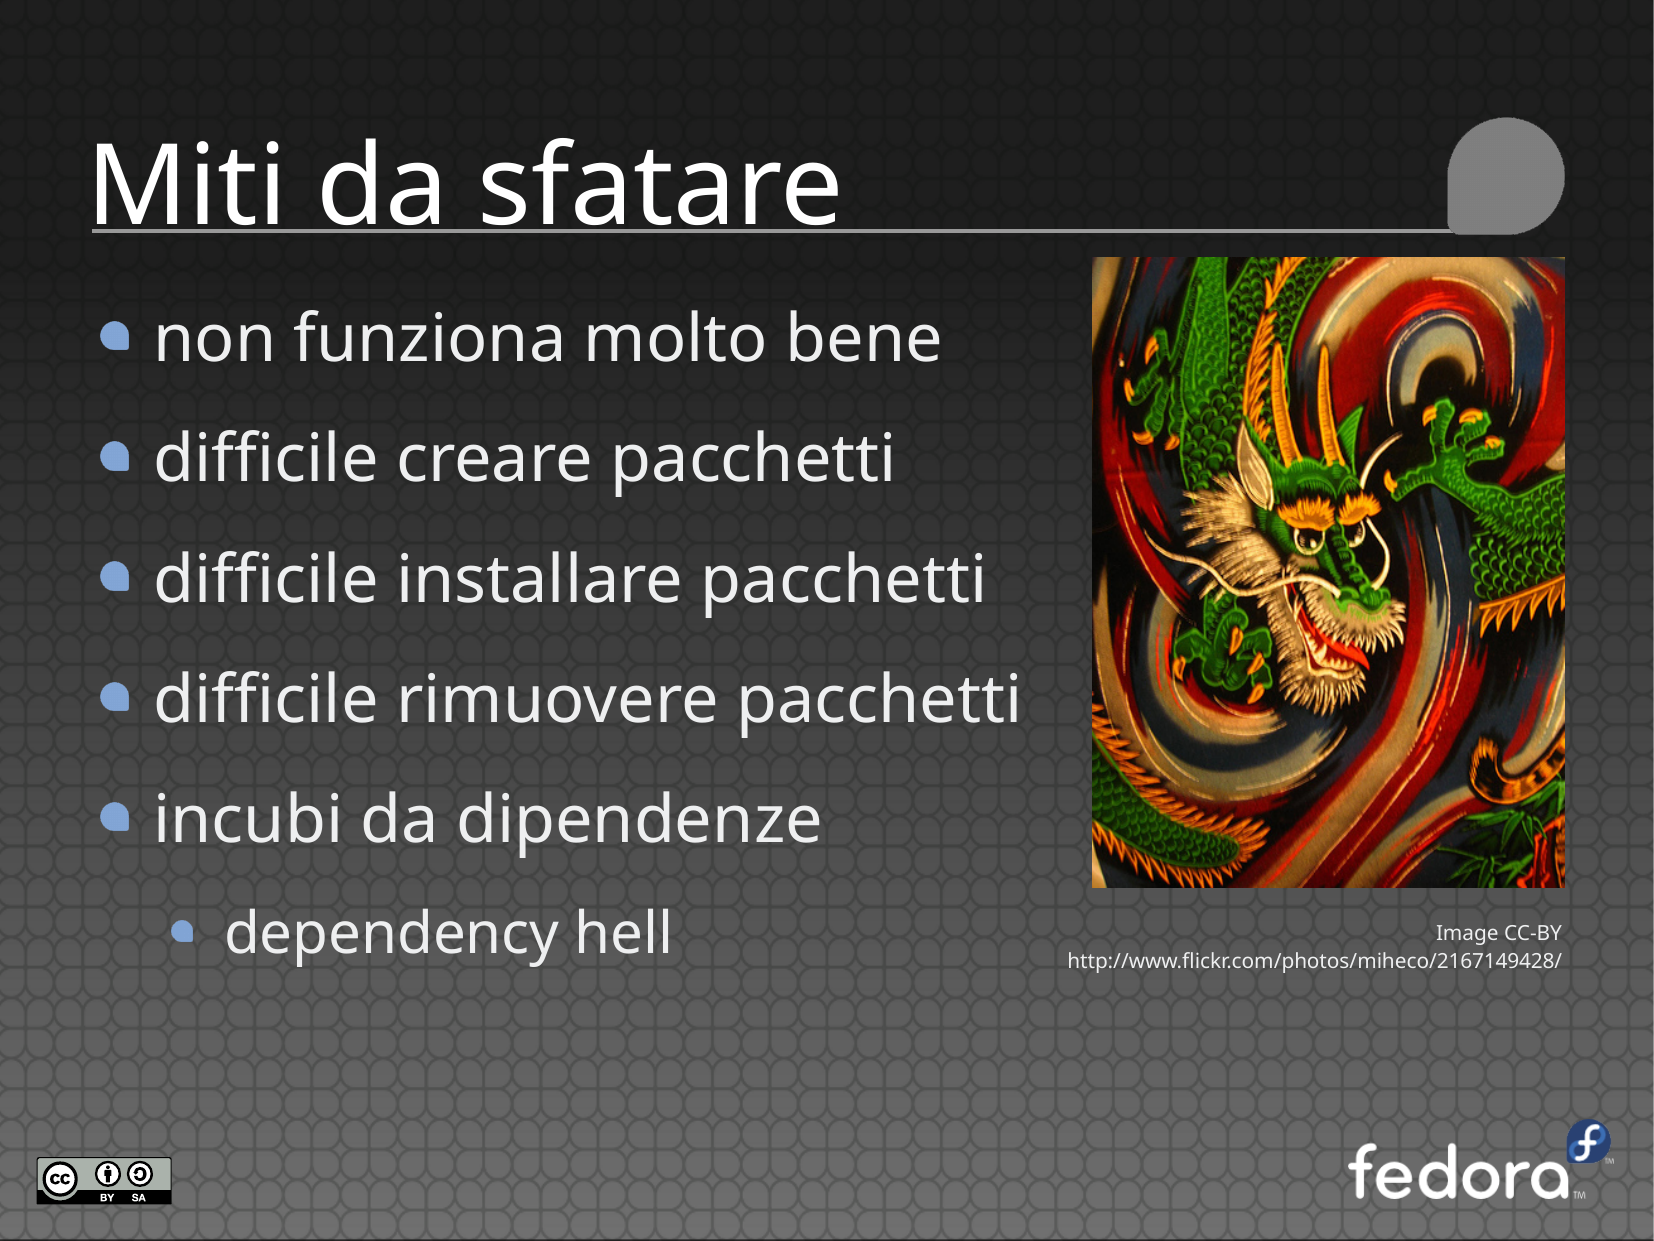

# Miti da sfatare
non funziona molto bene
difficile creare pacchetti
difficile installare pacchetti
difficile rimuovere pacchetti
incubi da dipendenze
dependency hell
Image CC-BY
http://www.flickr.com/photos/miheco/2167149428/